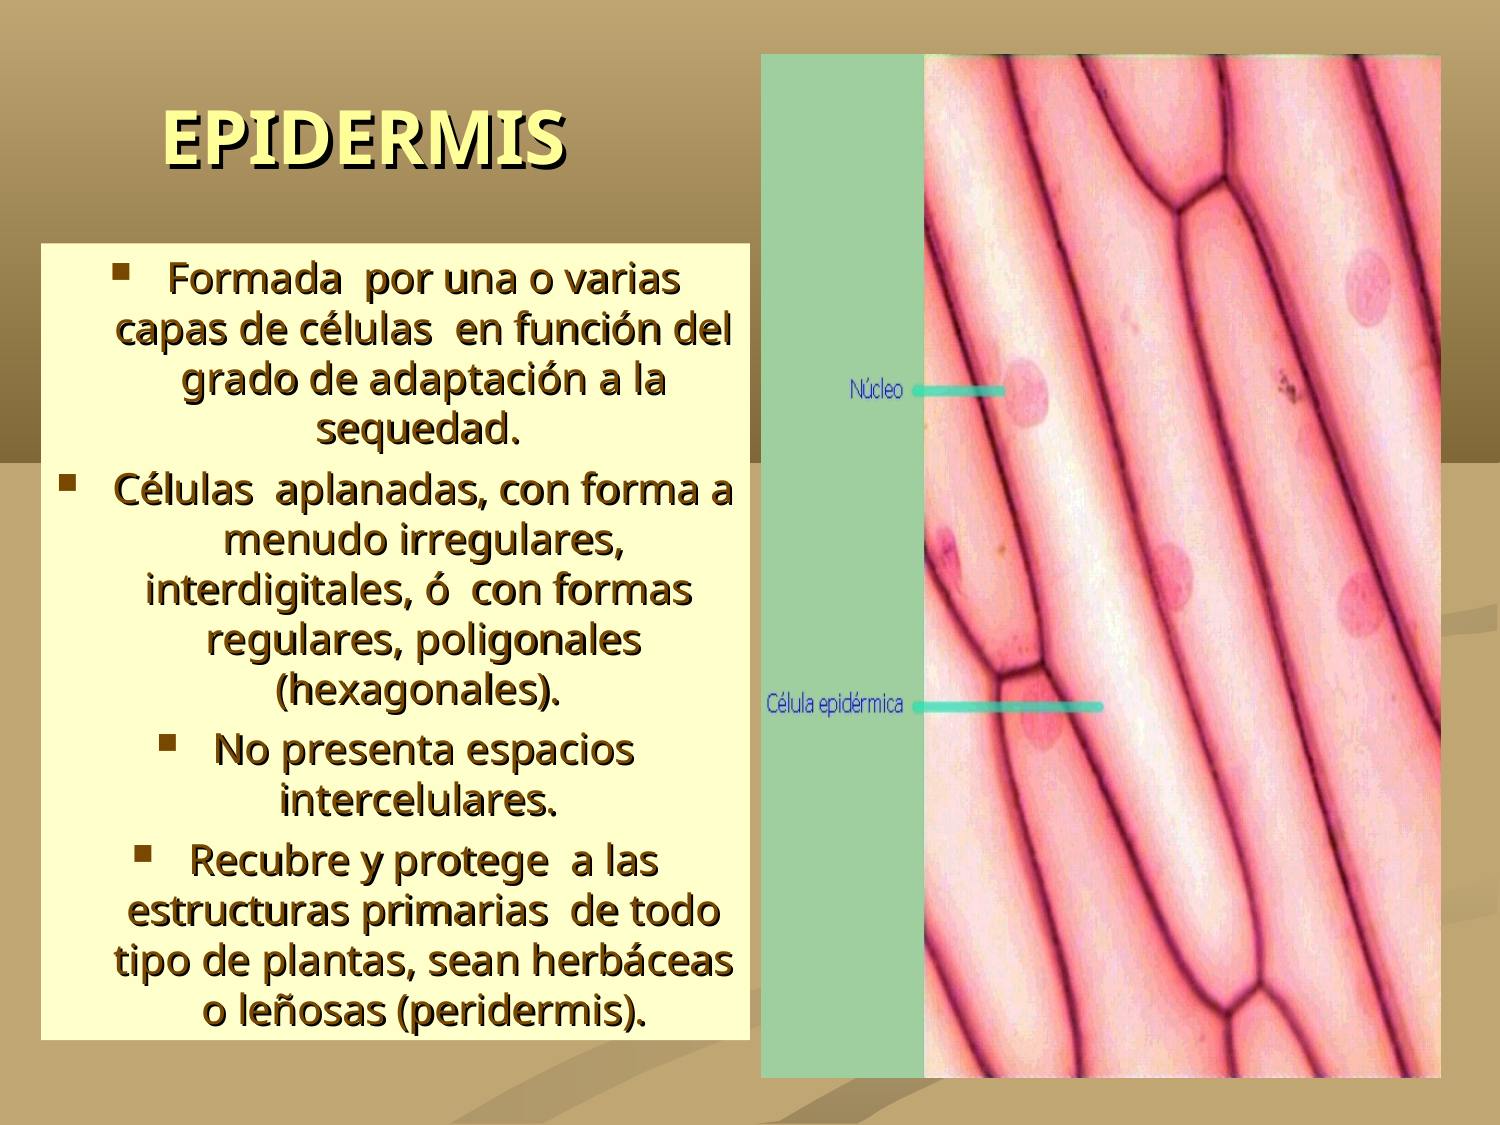

# EPIDERMIS
Formada por una o varias capas de células en función del grado de adaptación a la sequedad.
Células aplanadas, con forma a menudo irregulares, interdigitales, ó con formas regulares, poligonales (hexagonales).
No presenta espacios intercelulares.
Recubre y protege a las estructuras primarias de todo tipo de plantas, sean herbáceas o leñosas (peridermis).